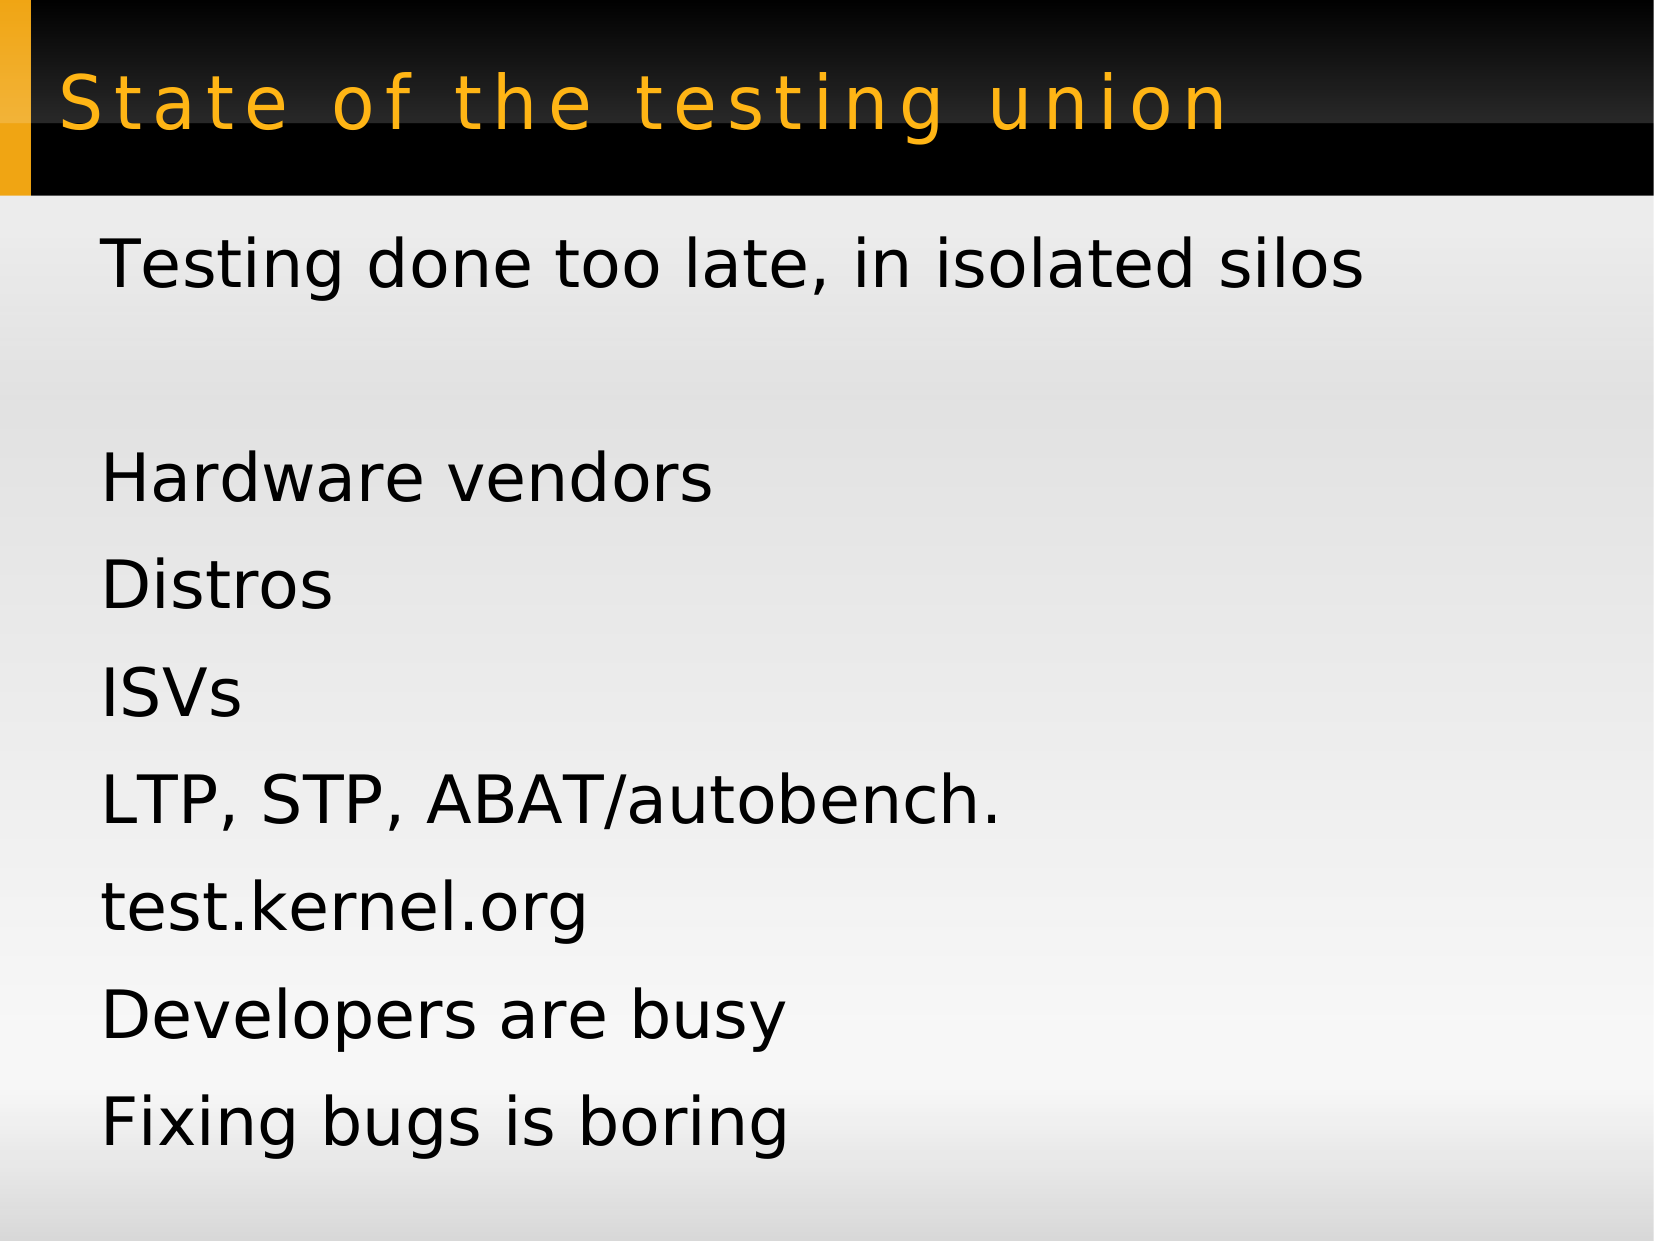

# State of the testing union
Testing done too late, in isolated silos
Hardware vendors
Distros
ISVs
LTP, STP, ABAT/autobench.
test.kernel.org
Developers are busy
Fixing bugs is boring